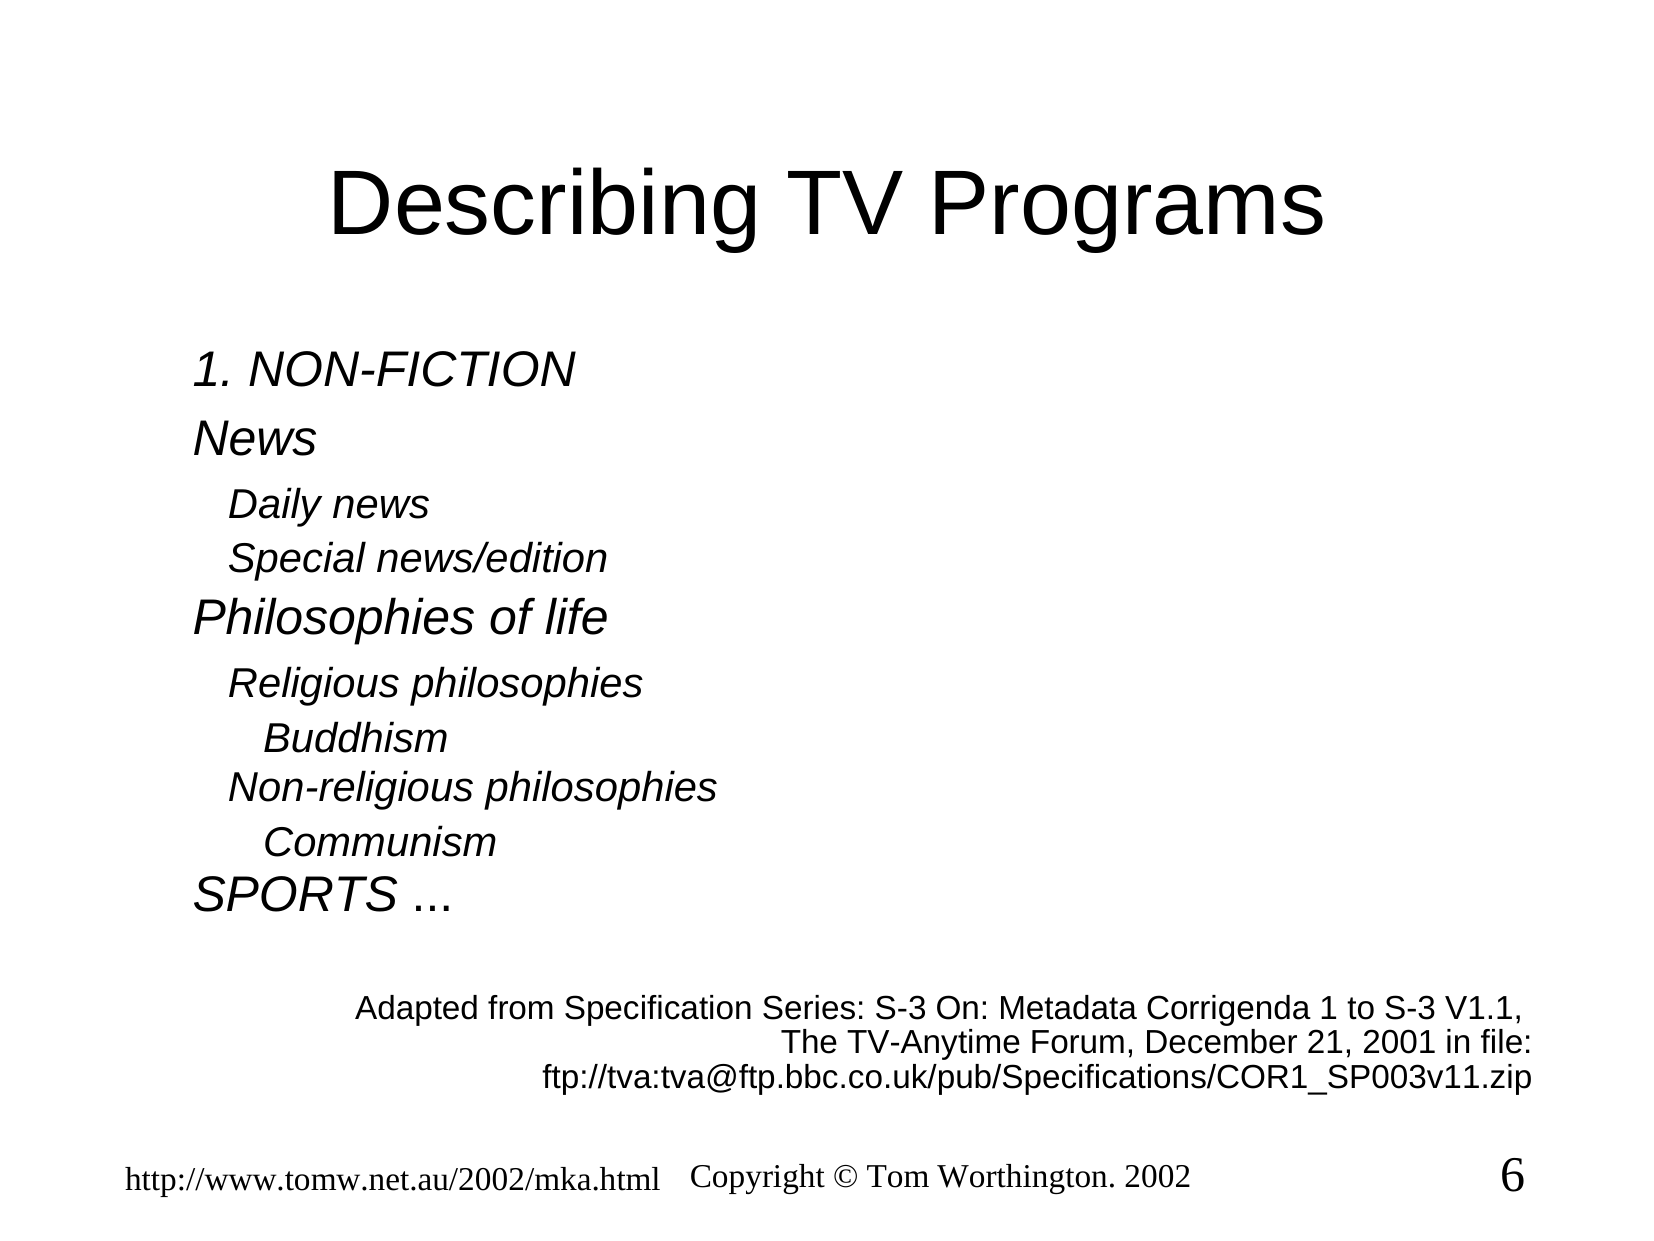

# Describing TV Programs
1. NON-FICTION
News
Daily news
Special news/edition
Philosophies of life
Religious philosophies
Buddhism
Non-religious philosophies
Communism
SPORTS ...
Adapted from Specification Series: S-3 On: Metadata Corrigenda 1 to S-3 V1.1,
The TV-Anytime Forum, December 21, 2001 in file: ftp://tva:tva@ftp.bbc.co.uk/pub/Specifications/COR1_SP003v11.zip